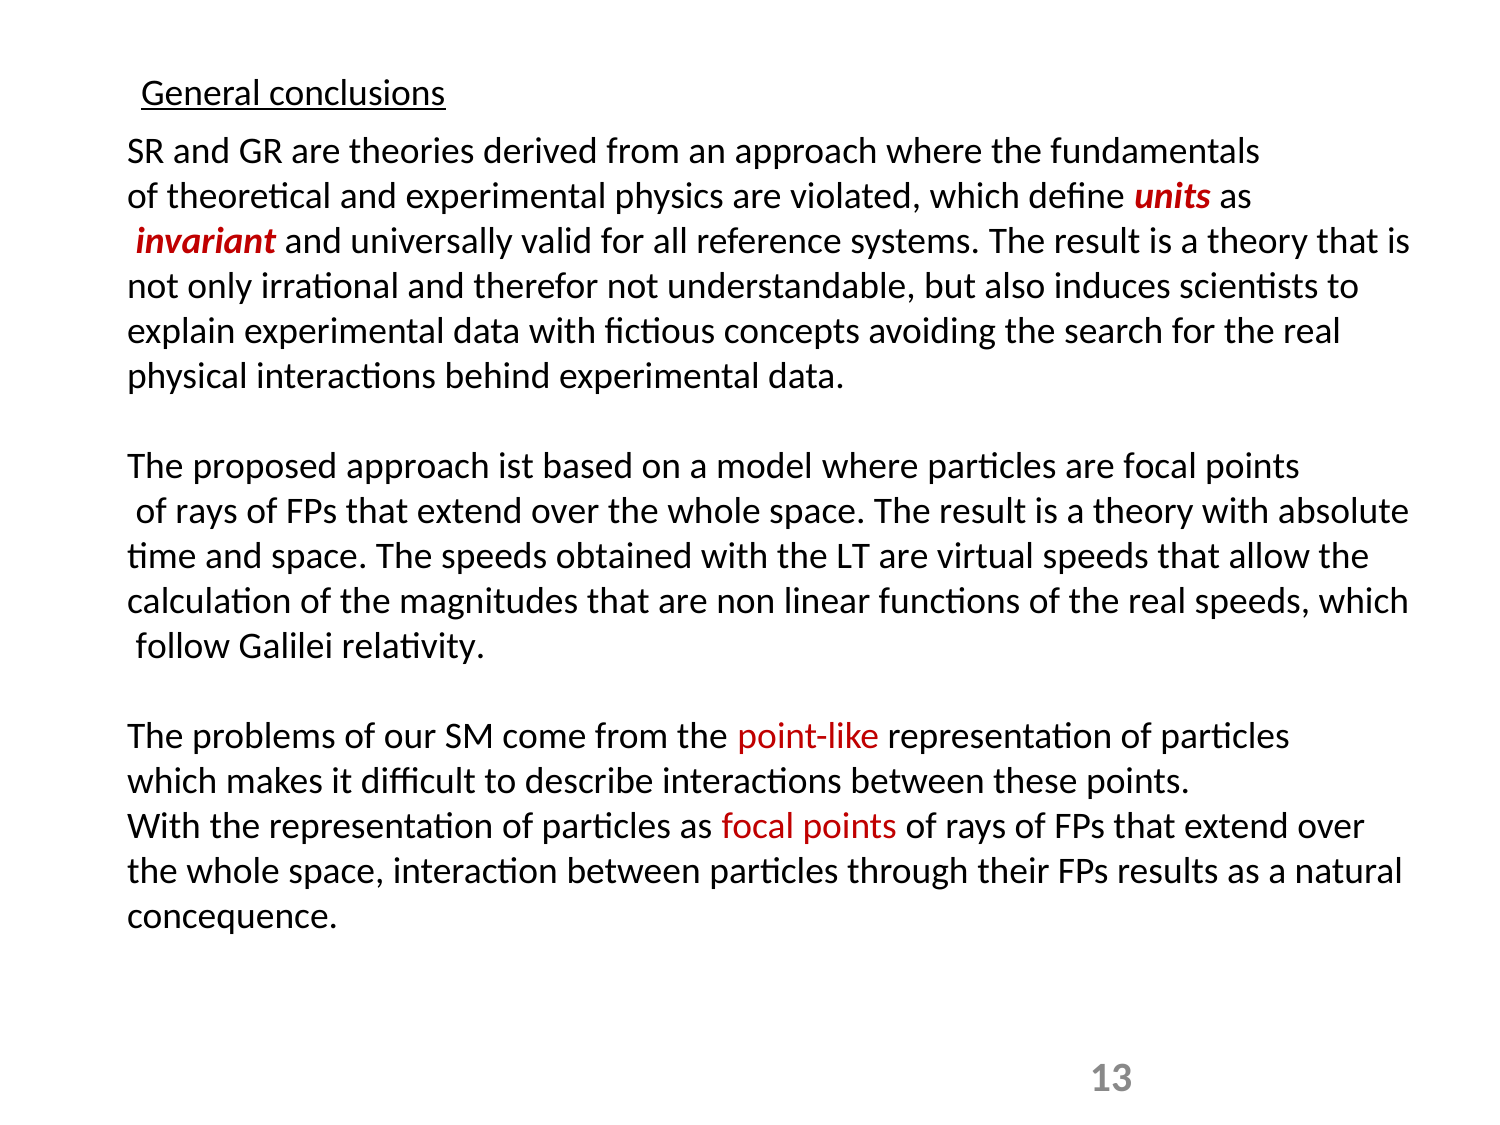

General conclusions
SR and GR are theories derived from an approach where the fundamentals
of theoretical and experimental physics are violated, which define units as
 invariant and universally valid for all reference systems. The result is a theory that is
not only irrational and therefor not understandable, but also induces scientists to
explain experimental data with fictious concepts avoiding the search for the real
physical interactions behind experimental data.
The proposed approach ist based on a model where particles are focal points
 of rays of FPs that extend over the whole space. The result is a theory with absolute
time and space. The speeds obtained with the LT are virtual speeds that allow the
calculation of the magnitudes that are non linear functions of the real speeds, which
 follow Galilei relativity.
The problems of our SM come from the point-like representation of particles
which makes it difficult to describe interactions between these points.
With the representation of particles as focal points of rays of FPs that extend over
the whole space, interaction between particles through their FPs results as a natural
concequence.